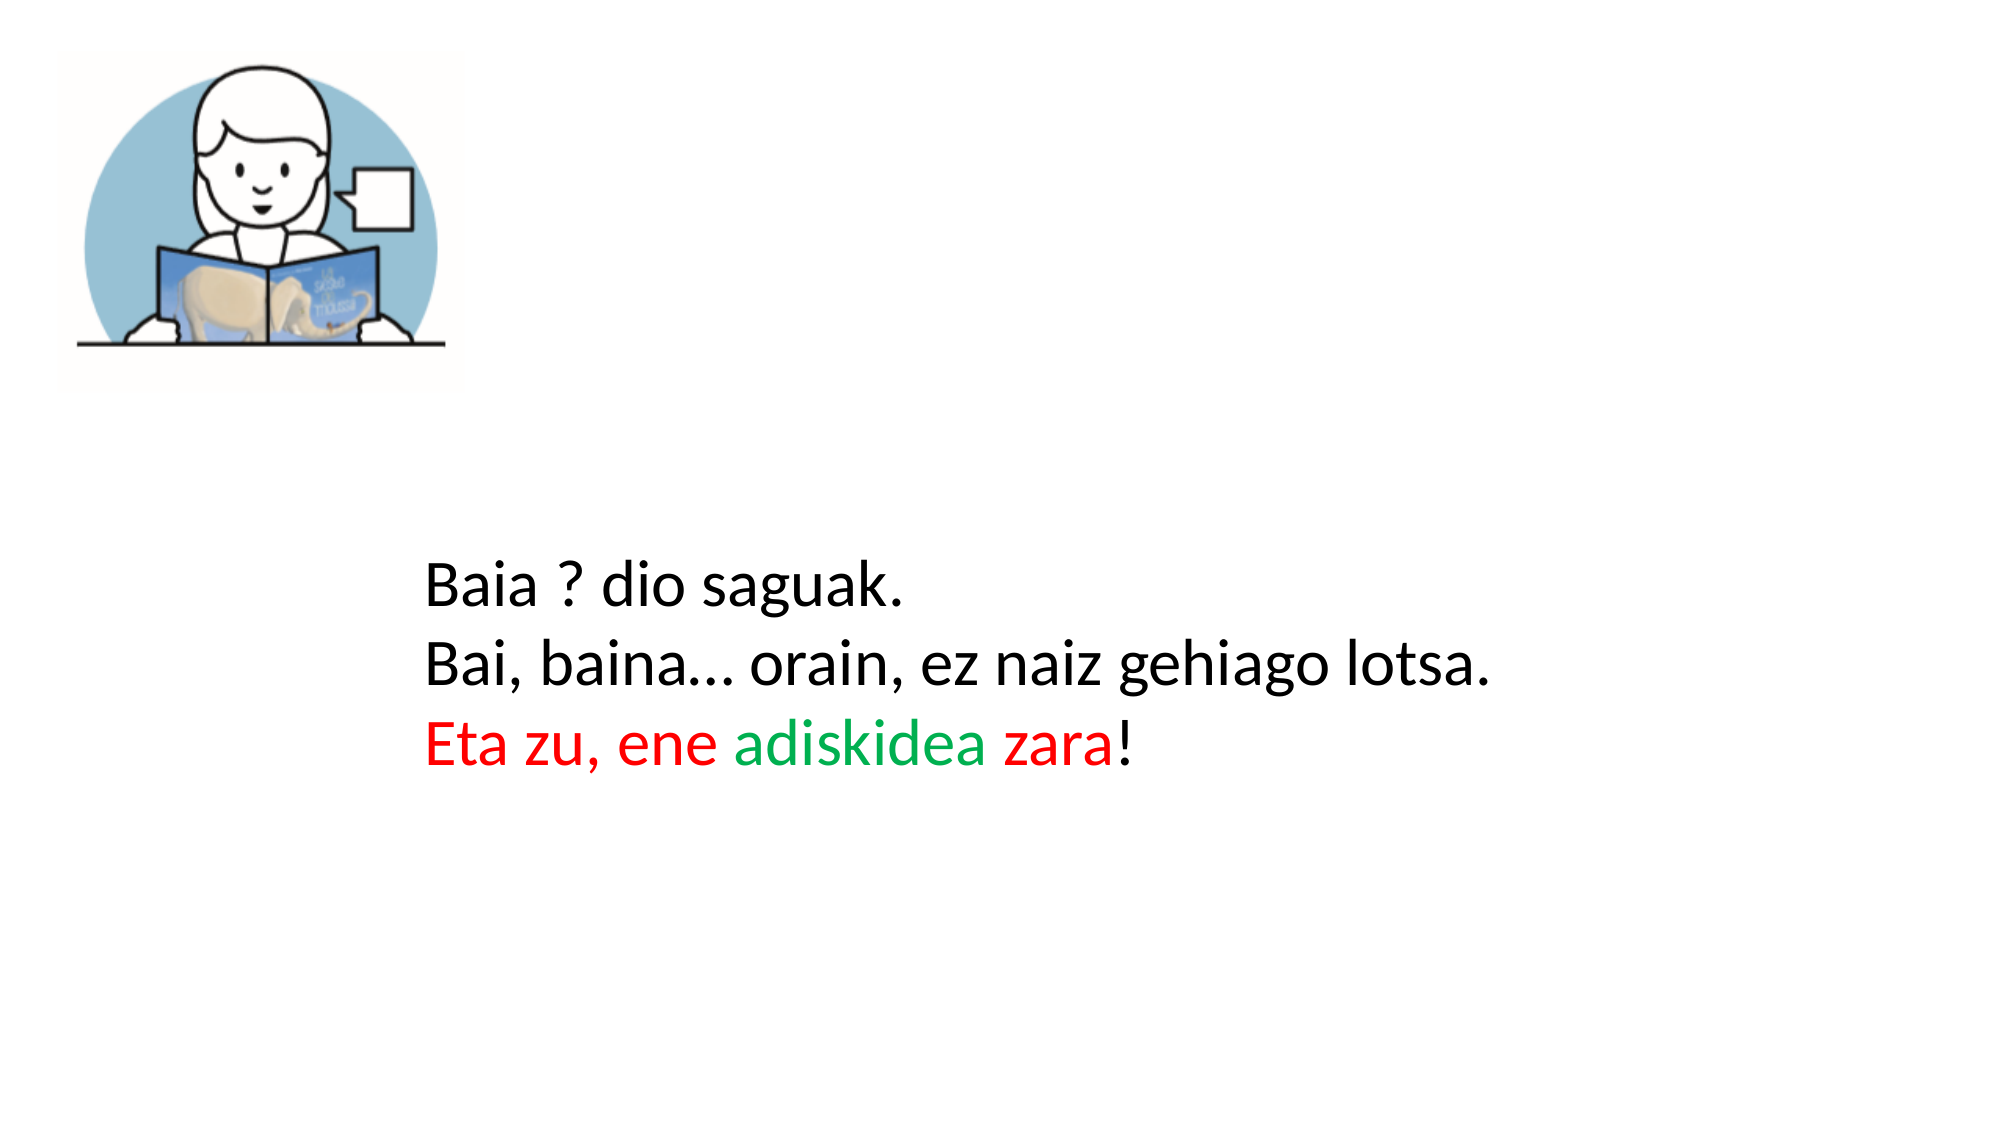

Baia ? dio saguak.
Bai, baina… orain, ez naiz gehiago lotsa.
Eta zu, ene adiskidea zara!